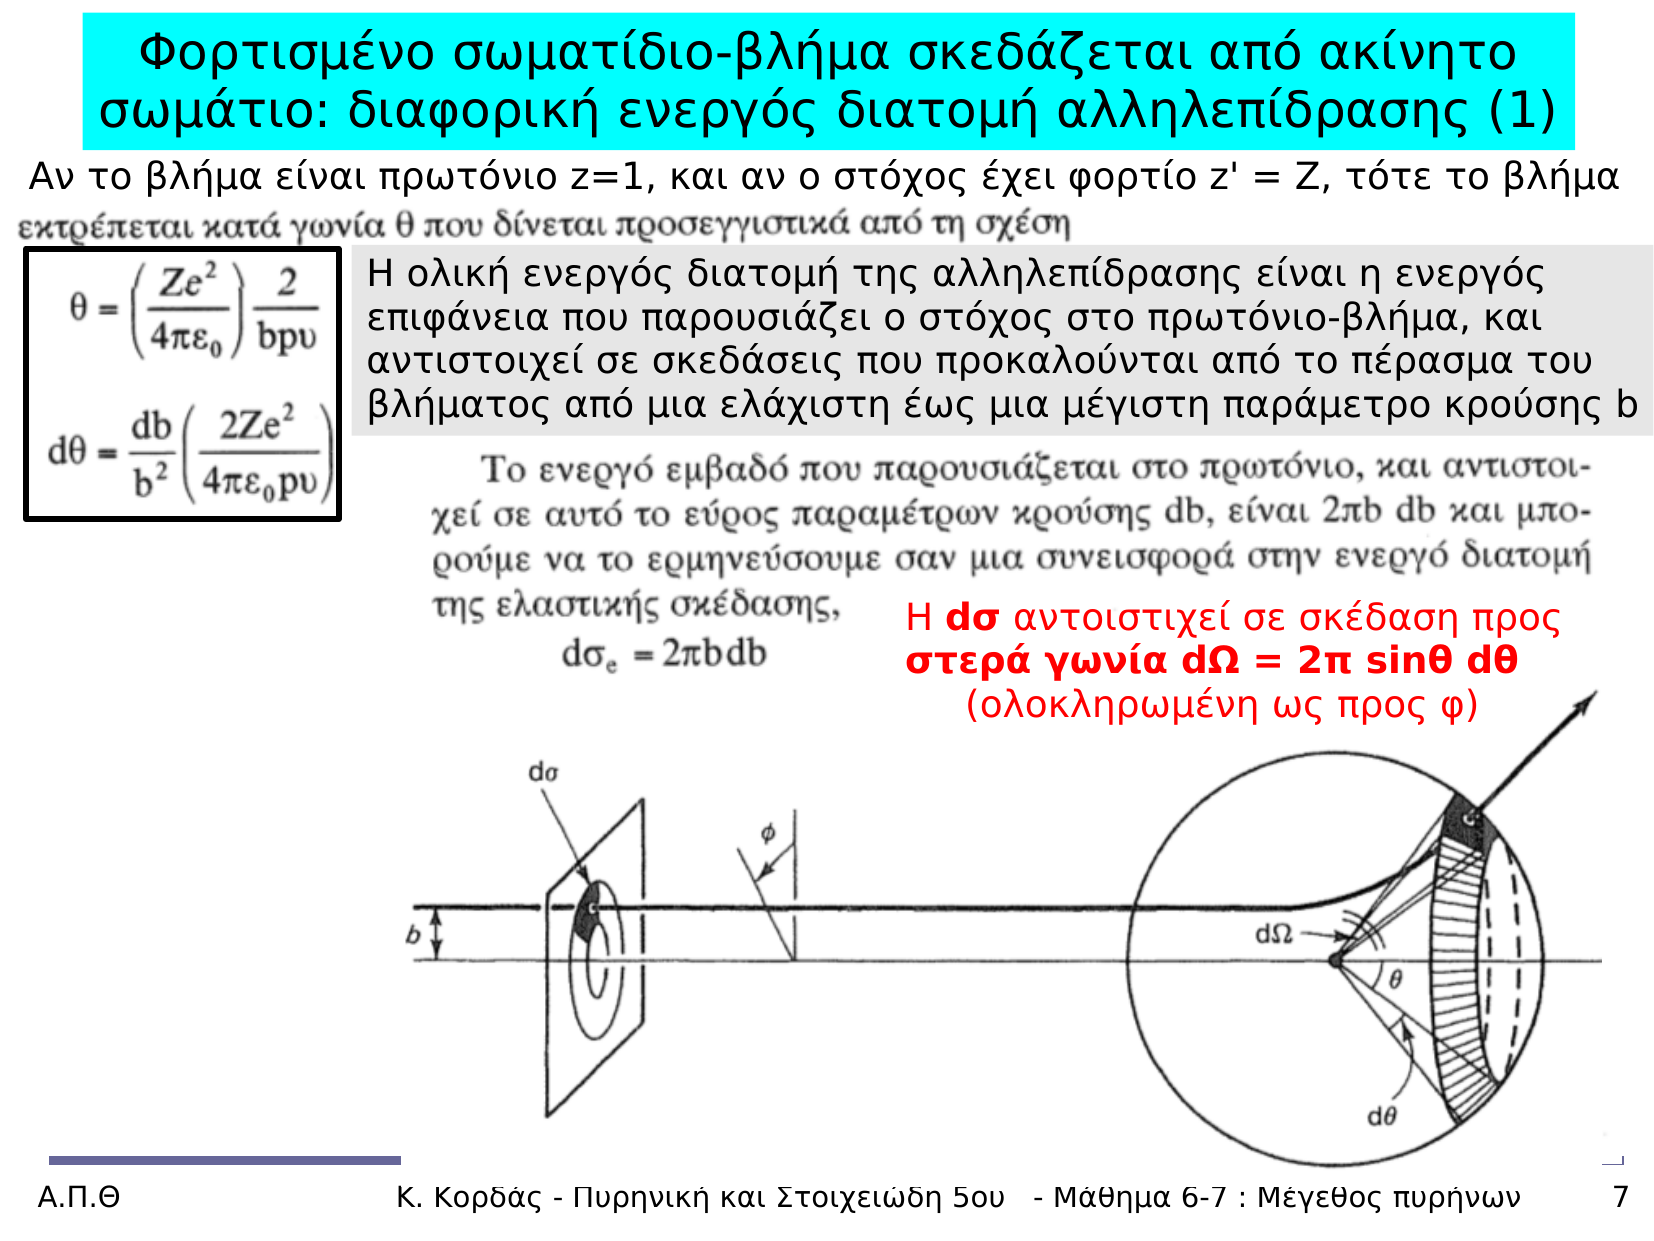

# Φορτισμένο σωματίδιο-βλήμα σκεδάζεται από ακίνητο σωμάτιο: διαφορική ενεργός διατομή αλληλεπίδρασης (1)
Aν το βλήμα είναι πρωτόνιο z=1, και αν ο στόχος έχει φορτίο z' = Z, τότε το βλήμα
Η ολική ενεργός διατομή της αλληλεπίδρασης είναι η ενεργός
επιφάνεια που παρουσιάζει ο στόχος στο πρωτόνιο-βλήμα, και
αντιστοιχεί σε σκεδάσεις που προκαλούνται από το πέρασμα του
βλήματος από μια ελάχιστη έως μια μέγιστη παράμετρο κρούσης b
Η dσ αντοιστιχεί σε σκέδαση προς
στερά γωνία dΩ = 2π sinθ dθ
 (ολοκληρωμένη ως προς φ)
Α.Π.Θ
Κ. Κορδάς - Πυρηνική και Στοιχειώδη 5ου - Μάθημα 6-7 : Mέγεθος πυρήνων
7